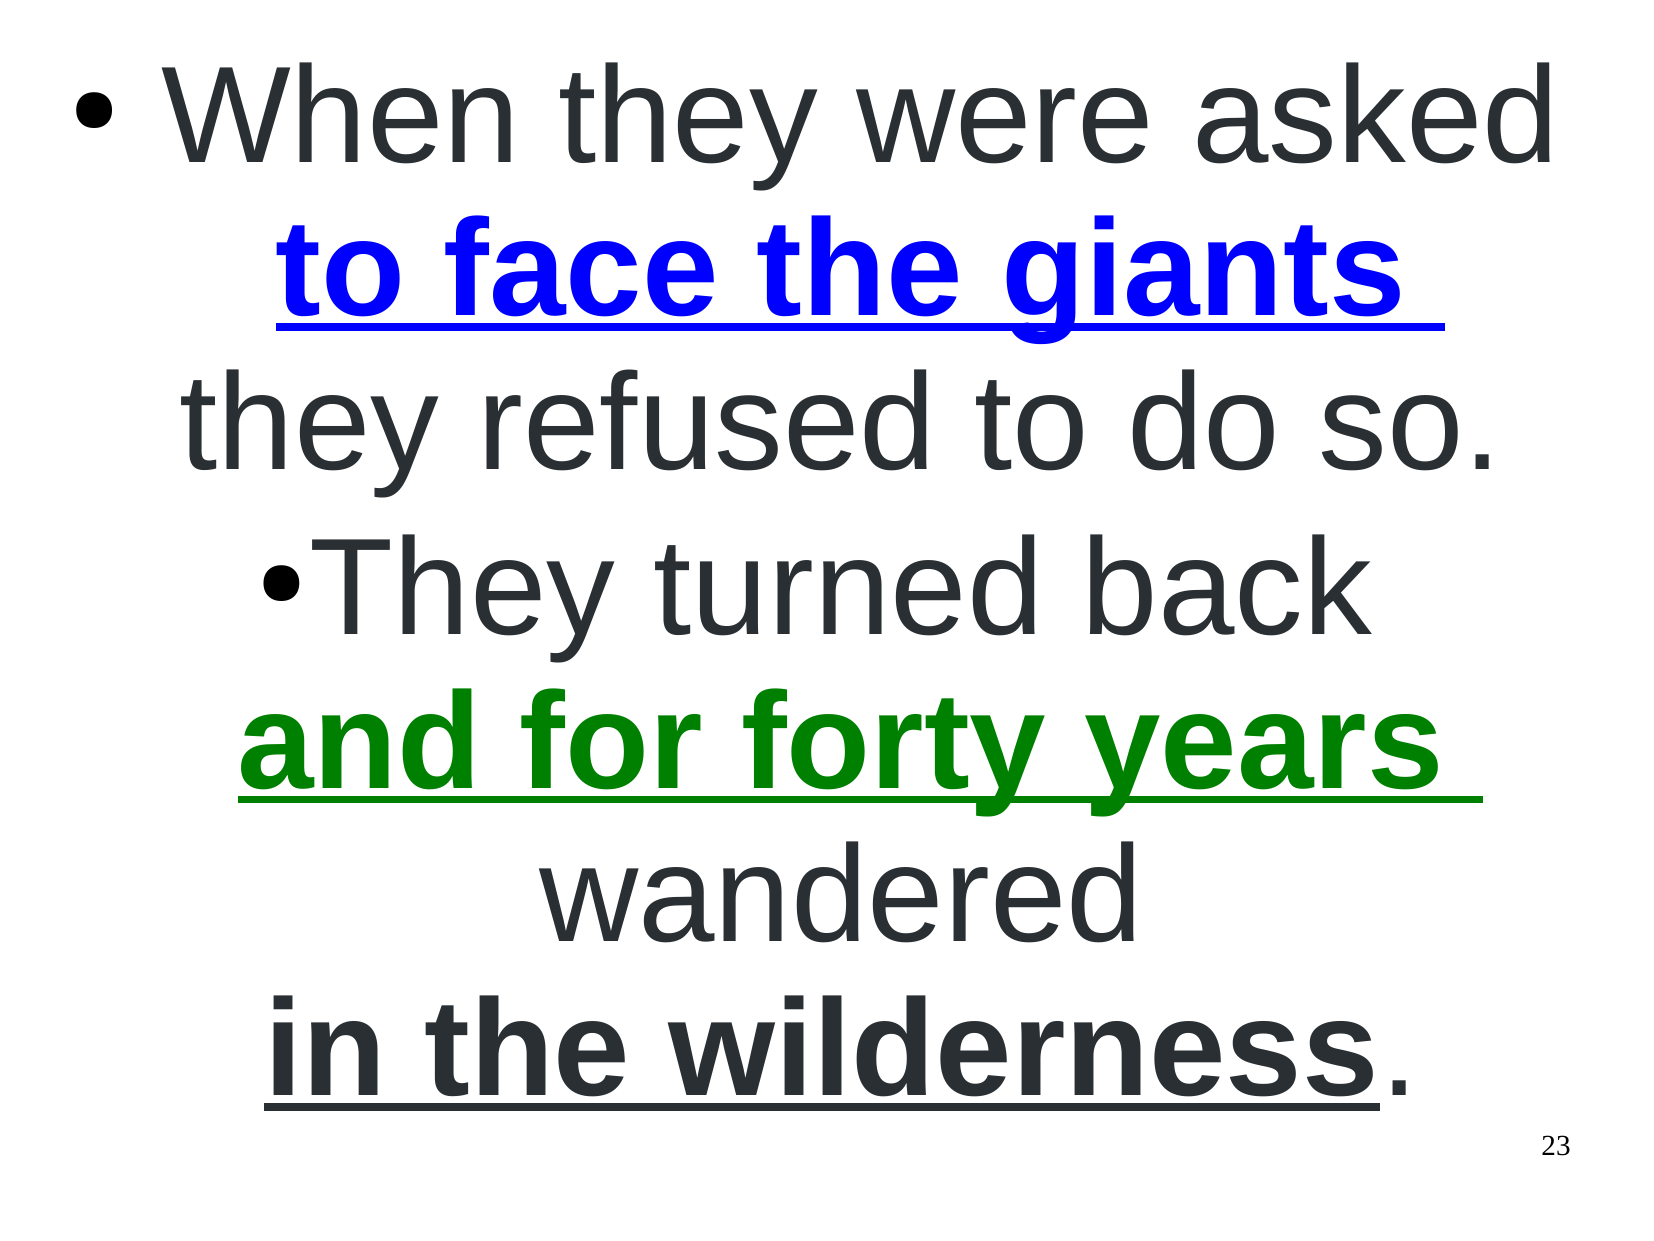

# When they were asked to face the giants they refused to do so.
They turned back
and for forty years
wandered
in the wilderness.
23